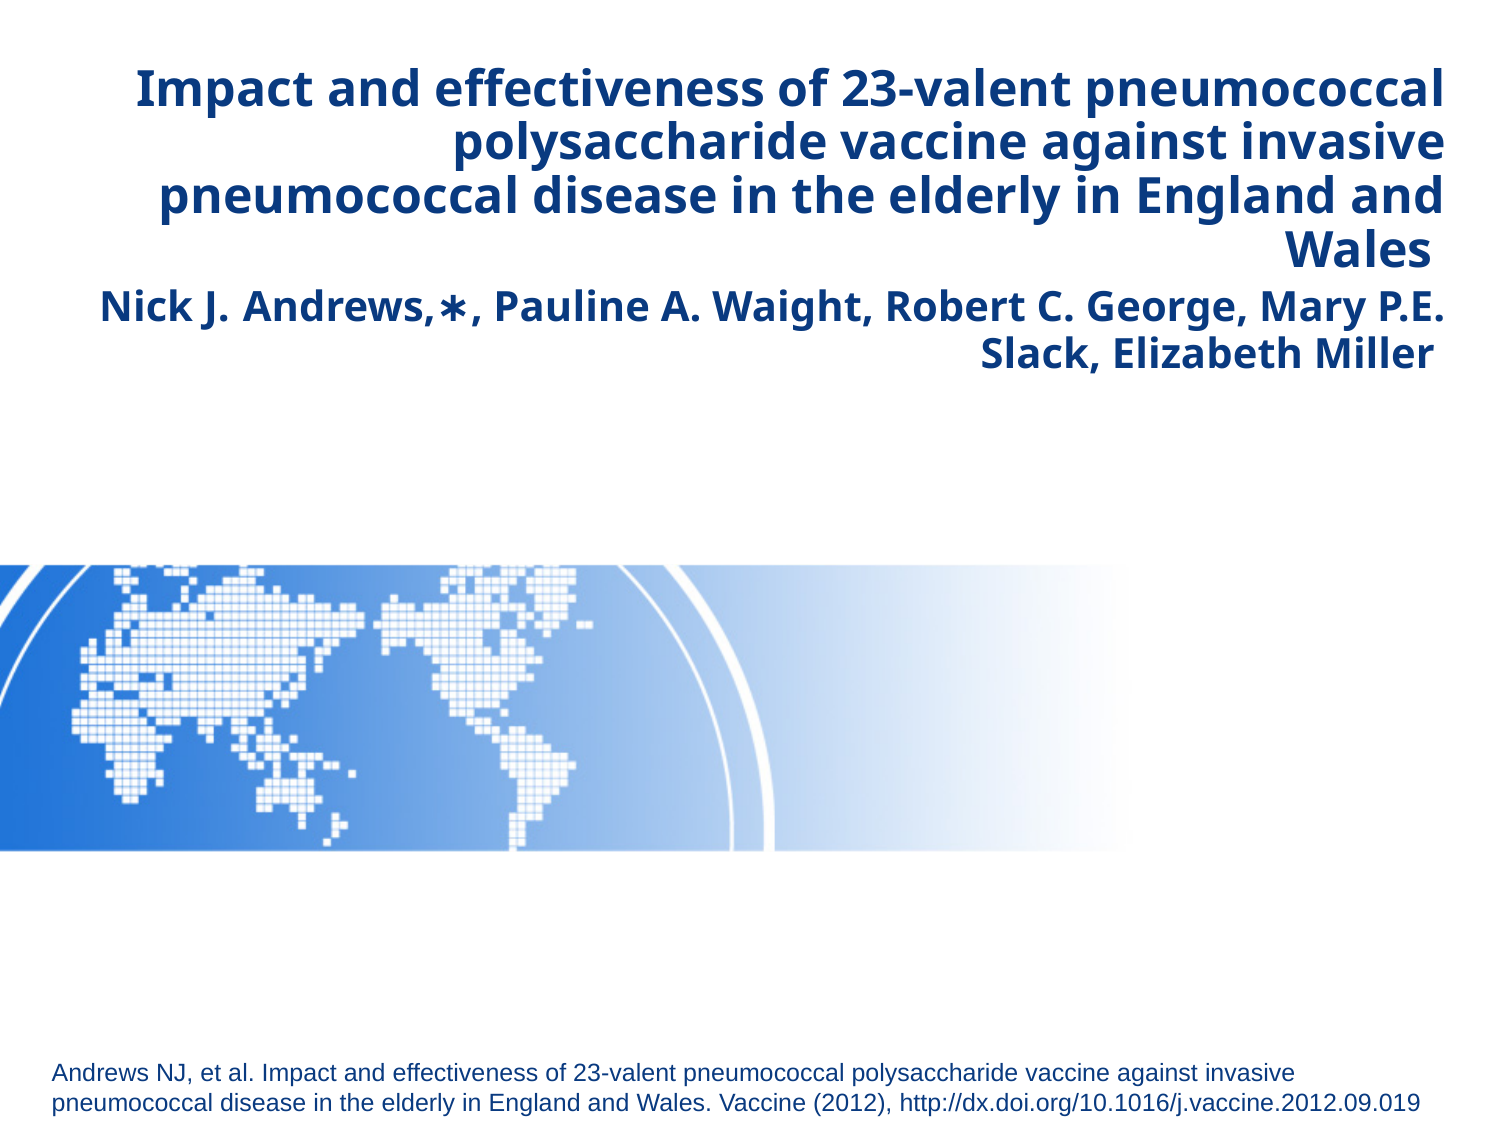

# Impact and effectiveness of 23-valent pneumococcal polysaccharide vaccine against invasive pneumococcal disease in the elderly in England and Wales Nick J. Andrews,∗, Pauline A. Waight, Robert C. George, Mary P.E. Slack, Elizabeth Miller
Andrews NJ, et al. Impact and effectiveness of 23-valent pneumococcal polysaccharide vaccine against invasive pneumococcal disease in the elderly in England and Wales. Vaccine (2012), http://dx.doi.org/10.1016/j.vaccine.2012.09.019